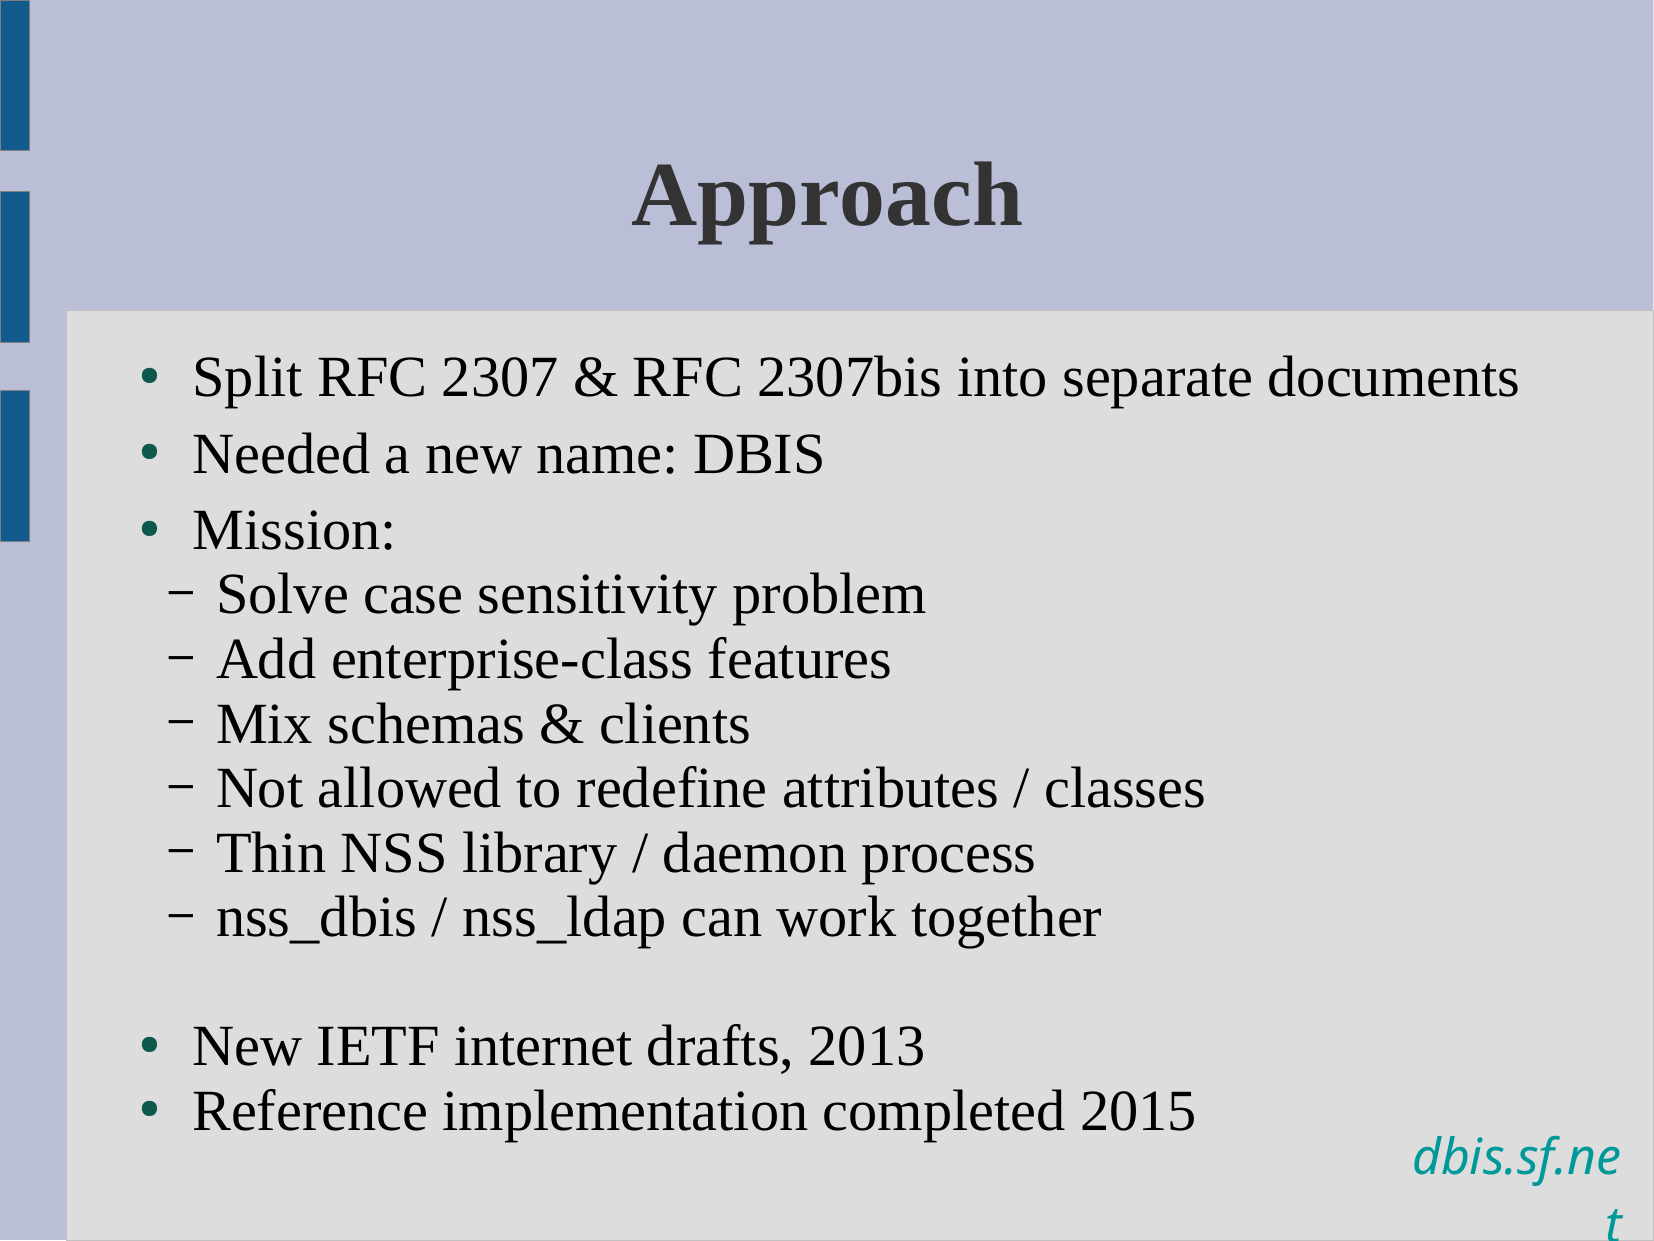

# Approach
Split RFC 2307 & RFC 2307bis into separate documents
Needed a new name: DBIS
Mission:
Solve case sensitivity problem
Add enterprise-class features
Mix schemas & clients
Not allowed to redefine attributes / classes
Thin NSS library / daemon process
nss_dbis / nss_ldap can work together
New IETF internet drafts, 2013
Reference implementation completed 2015
dbis.sf.net